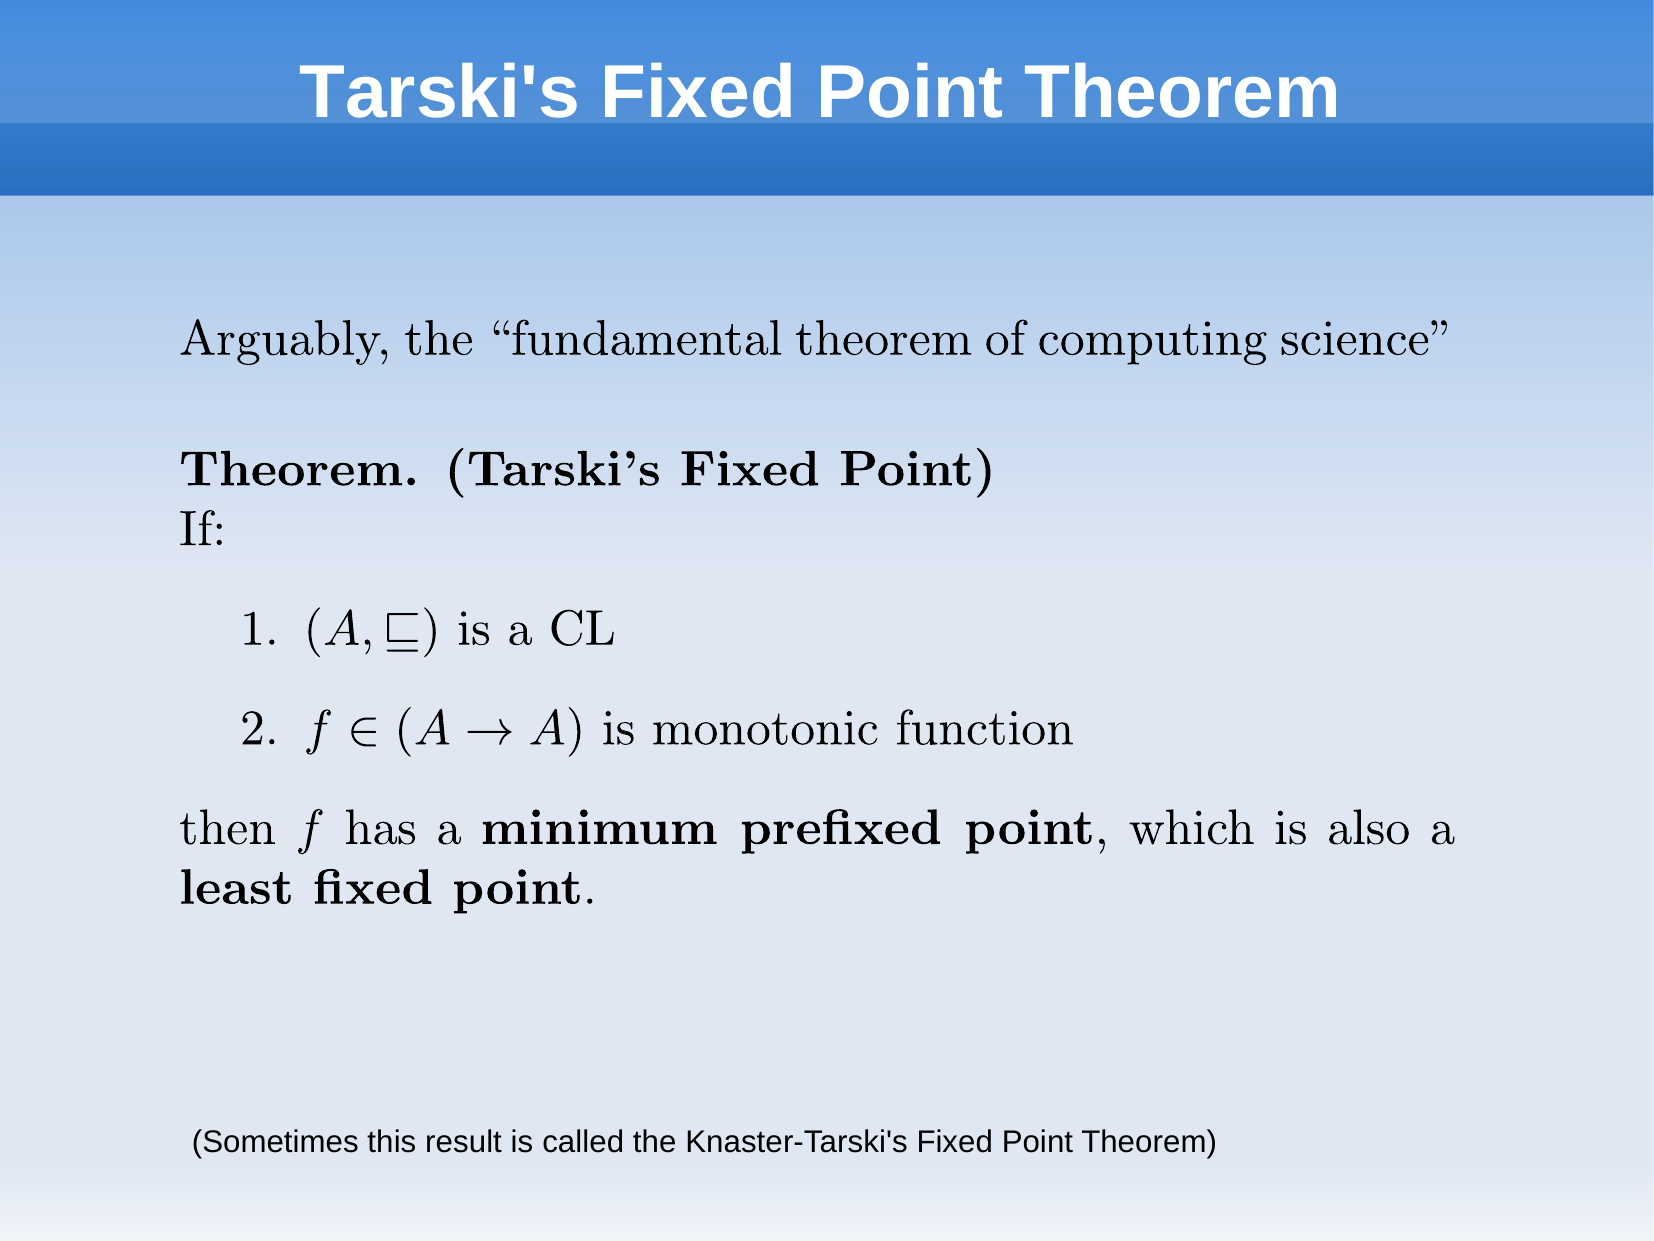

# Tarski's Fixed Point Theorem
(Sometimes this result is called the Knaster-Tarski's Fixed Point Theorem)